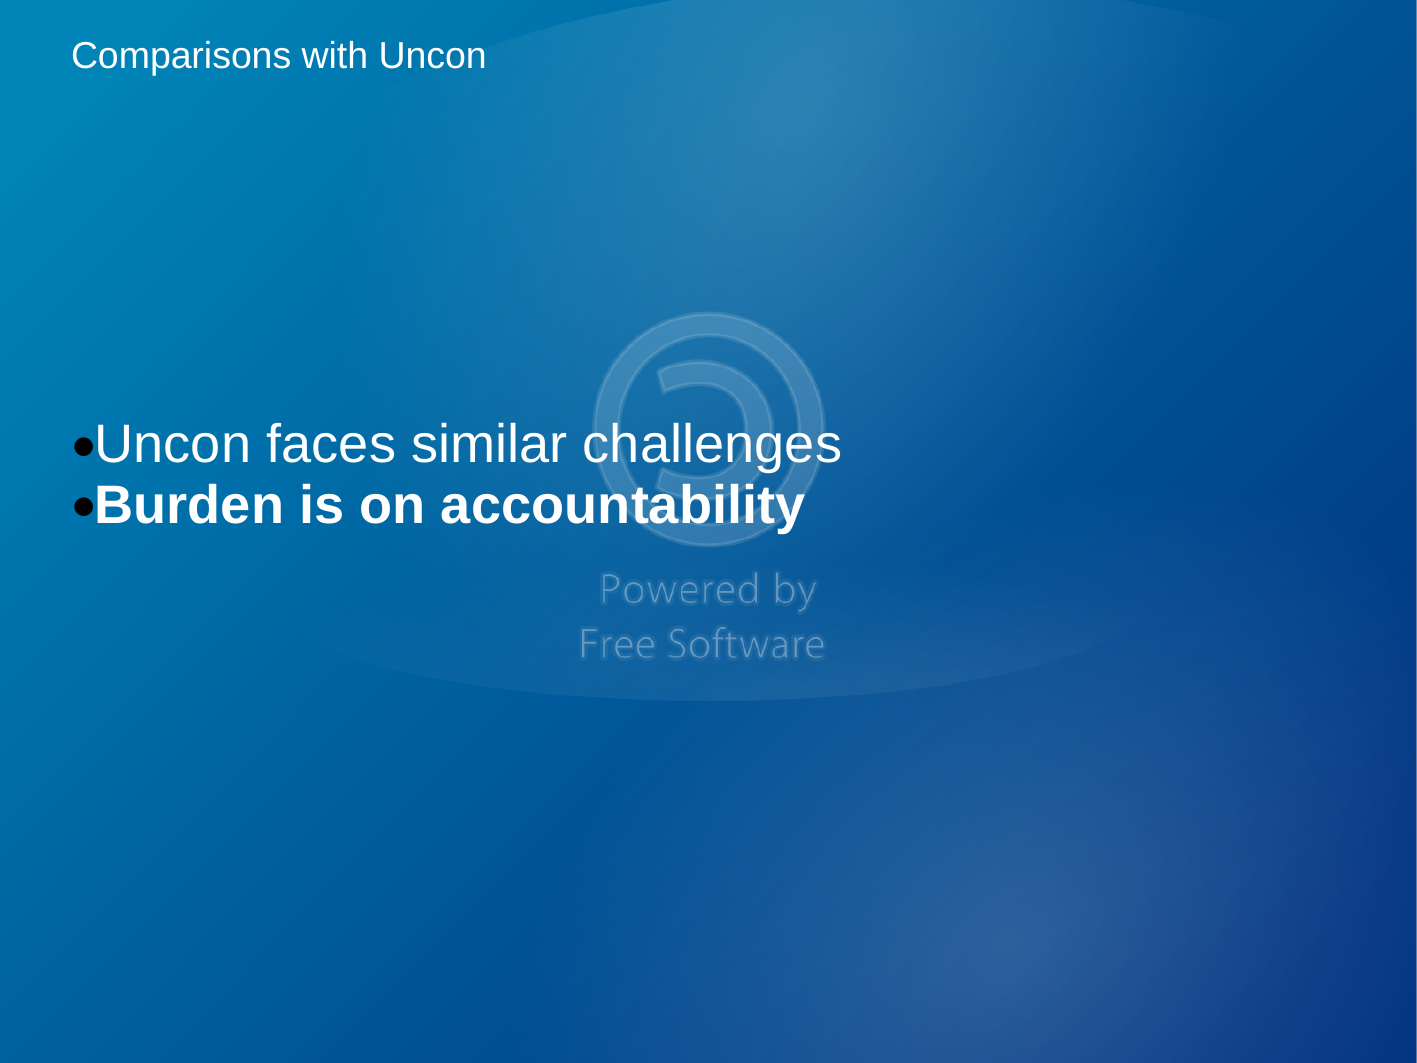

Comparisons with Uncon
Uncon faces similar challenges
Burden is on accountability